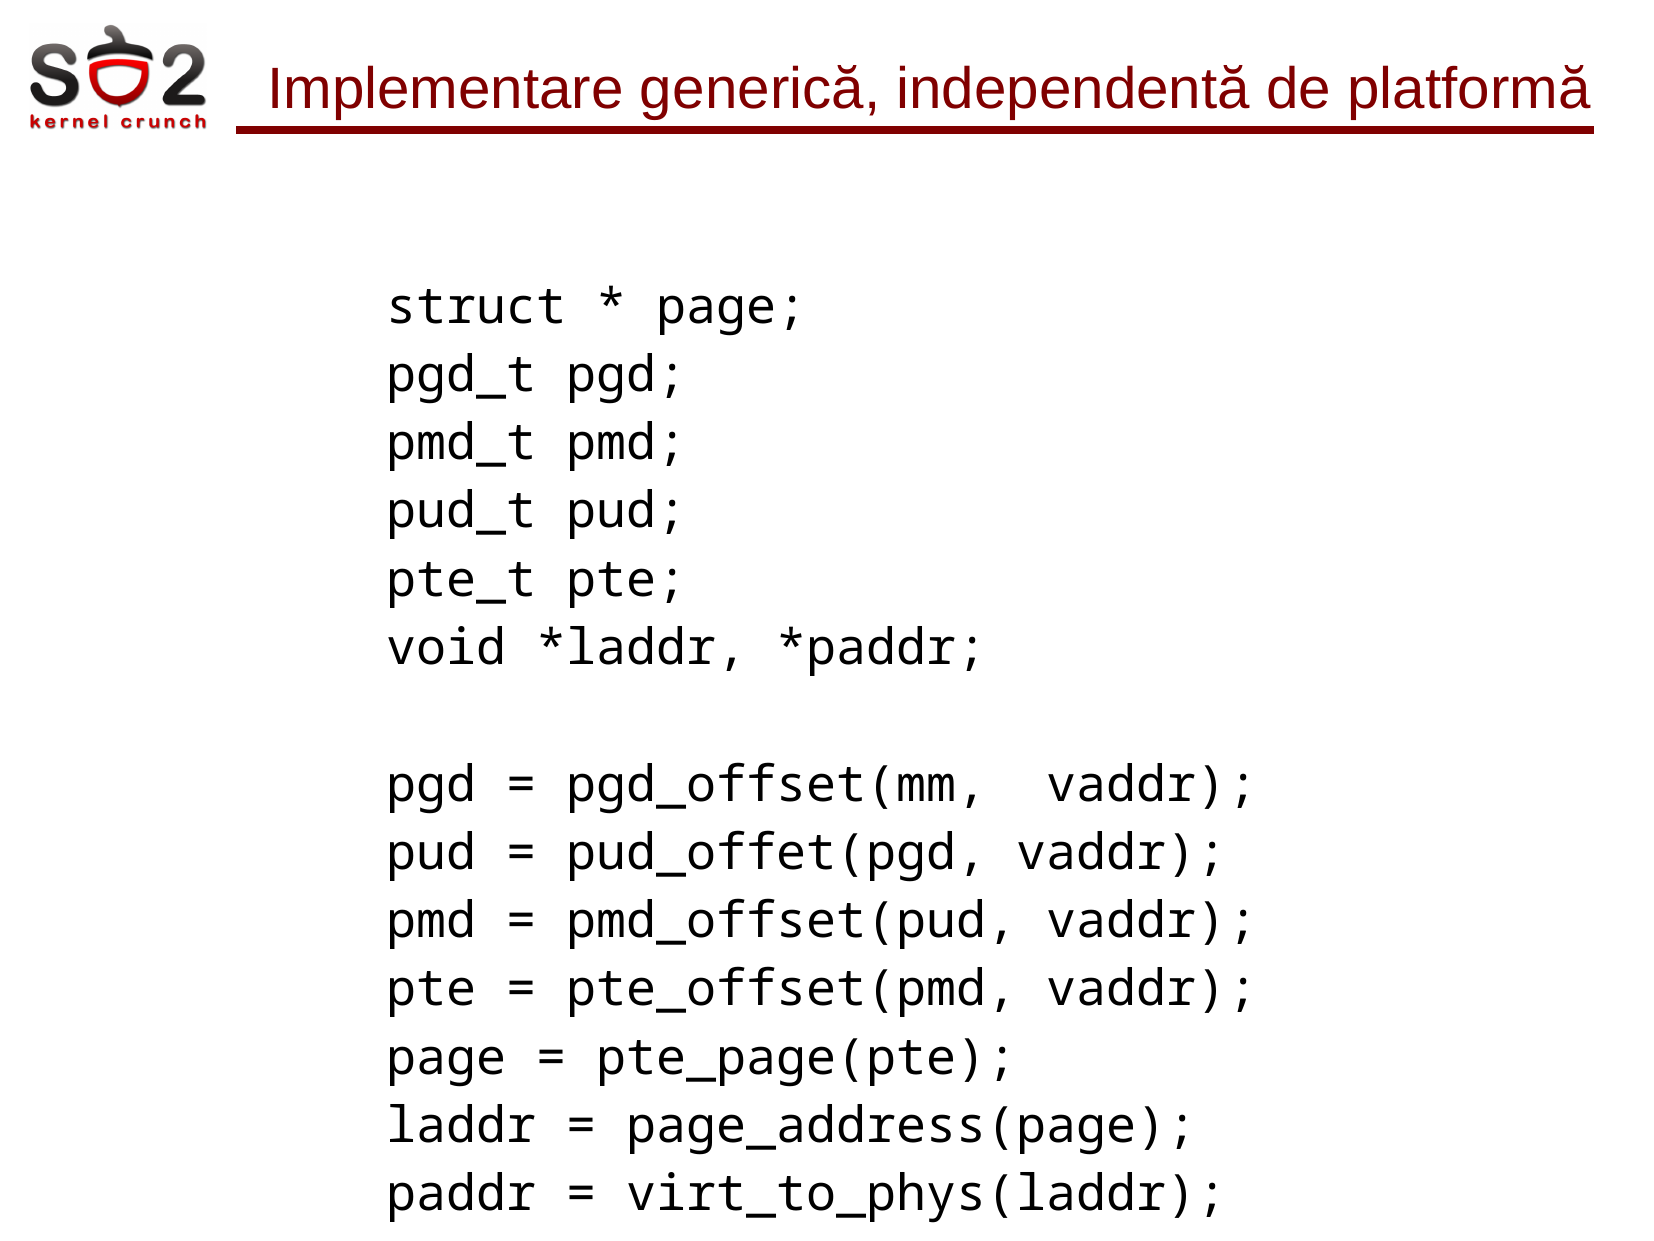

# Implementare generică, independentă de platformă
struct * page;
pgd_t pgd;
pmd_t pmd;
pud_t pud;
pte_t pte;
void *laddr, *paddr;
pgd = pgd_offset(mm, vaddr);
pud = pud_offet(pgd, vaddr);
pmd = pmd_offset(pud, vaddr);
pte = pte_offset(pmd, vaddr);
page = pte_page(pte);
laddr = page_address(page);
paddr = virt_to_phys(laddr);